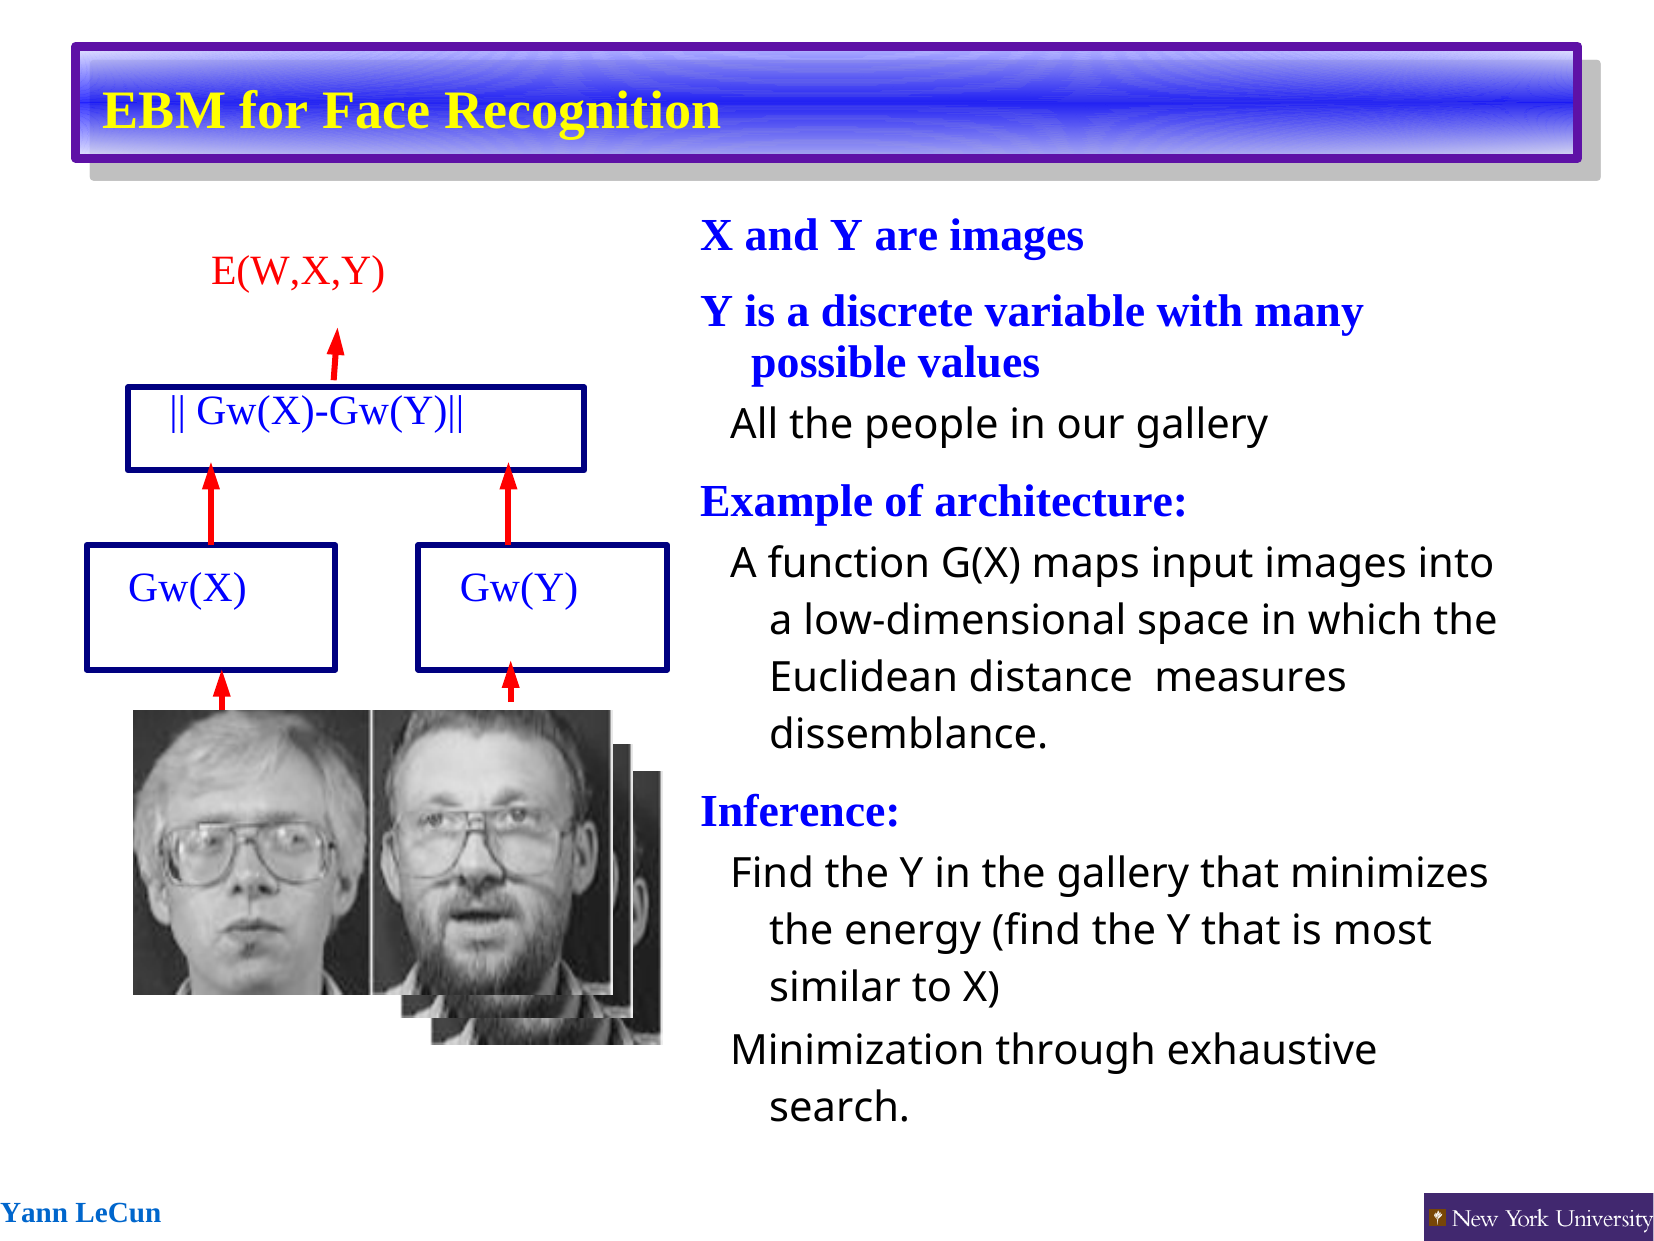

# EBM for Face Recognition
X and Y are images
Y is a discrete variable with many possible values
All the people in our gallery
Example of architecture:
A function G(X) maps input images into a low-dimensional space in which the Euclidean distance measures dissemblance.
Inference:
Find the Y in the gallery that minimizes the energy (find the Y that is most similar to X)
Minimization through exhaustive search.
E(W,X,Y)
|| Gw(X)-Gw(Y)||
Gw(X)
Gw(Y)